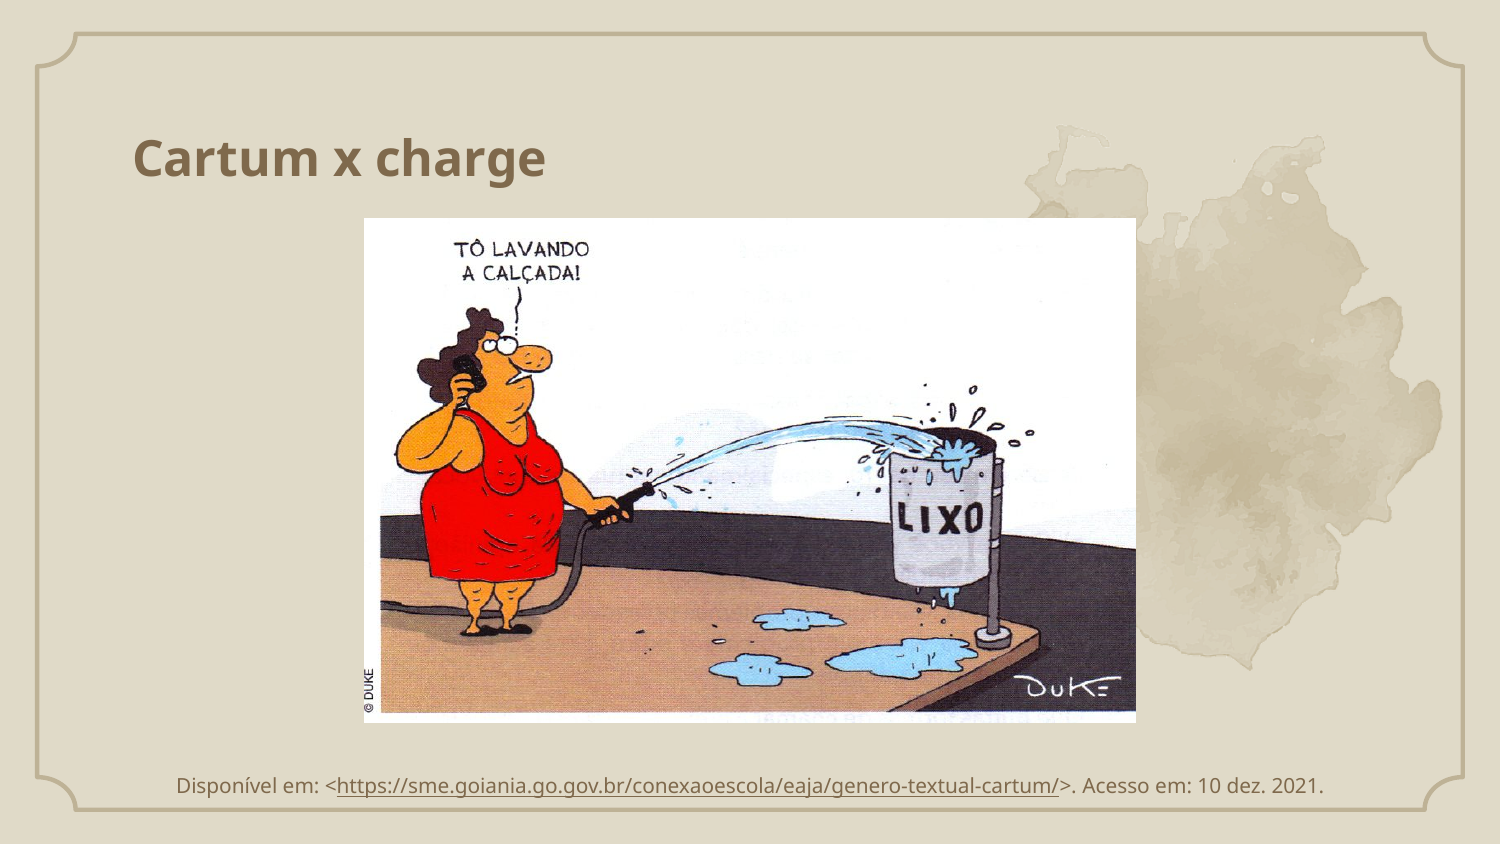

Cartum x charge
#
Disponível em: <https://sme.goiania.go.gov.br/conexaoescola/eaja/genero-textual-cartum/>. Acesso em: 10 dez. 2021.